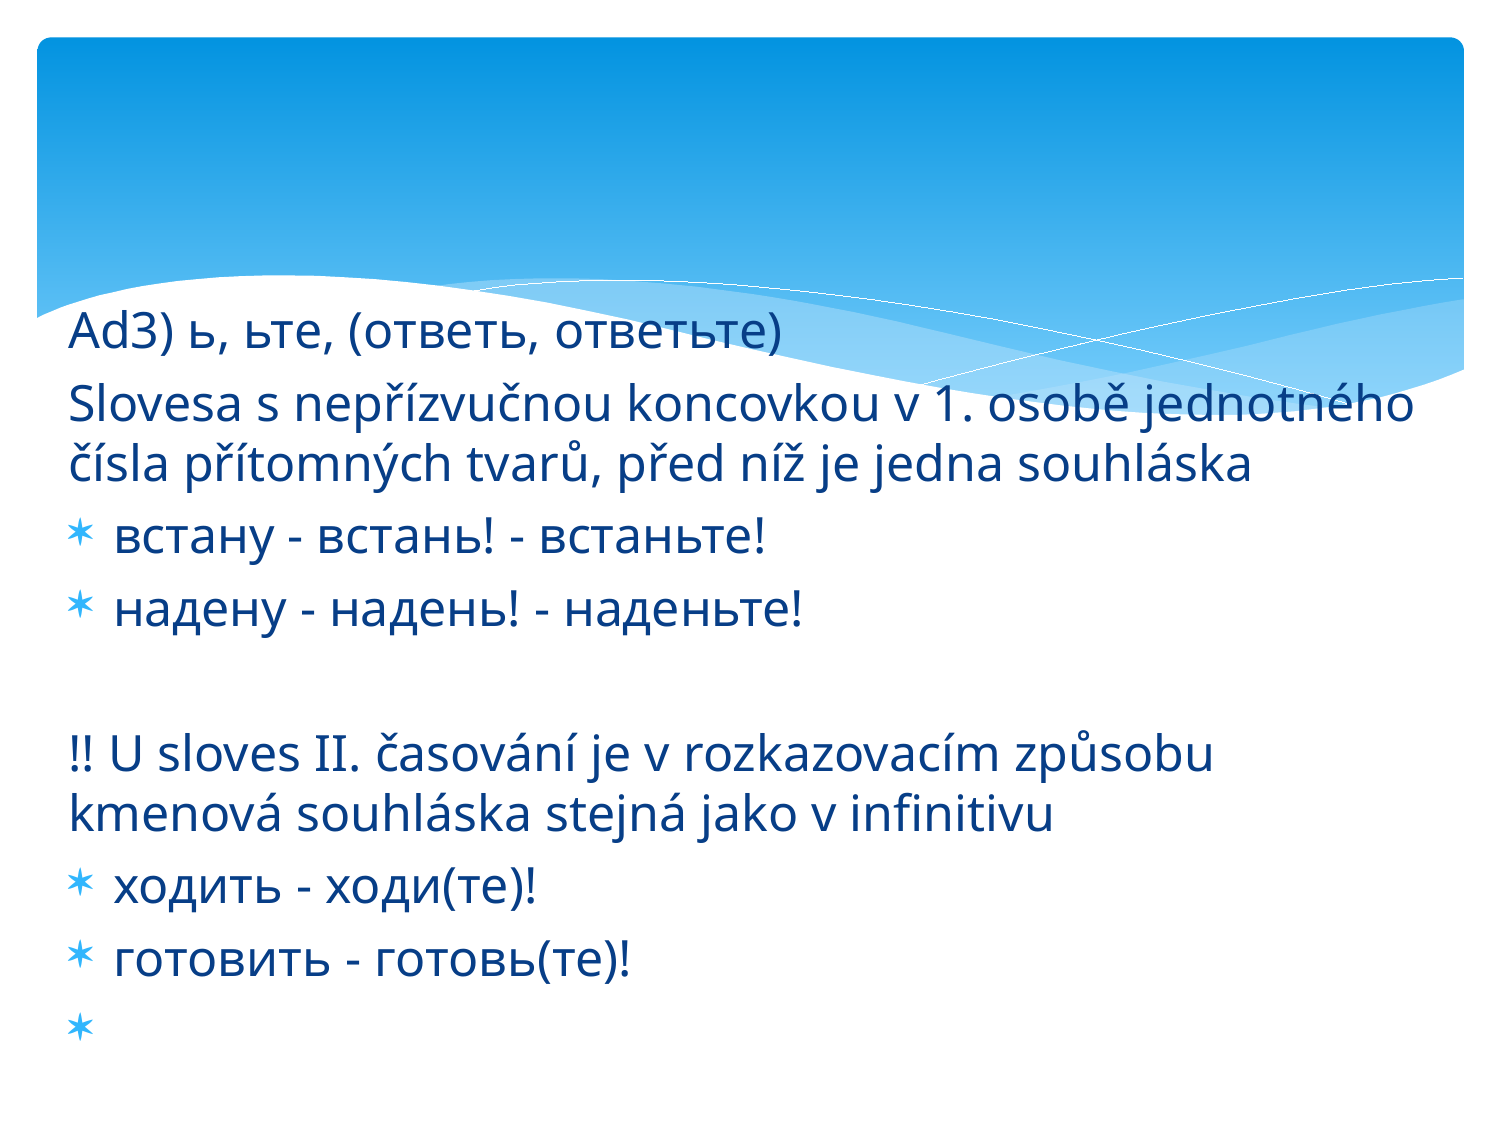

# Ad3) ь, ьте, (ответь, ответьте)
Slovesa s nepřízvučnou koncovkou v 1. osobě jednotného čísla přítomných tvarů, před níž je jedna souhláska
встану - встань! - встаньте!
надену - надень! - наденьте!
!! U sloves II. časování je v rozkazovacím způsobu kmenová souhláska stejná jako v infinitivu
ходить - ходи(те)!
готовить - готовь(те)!